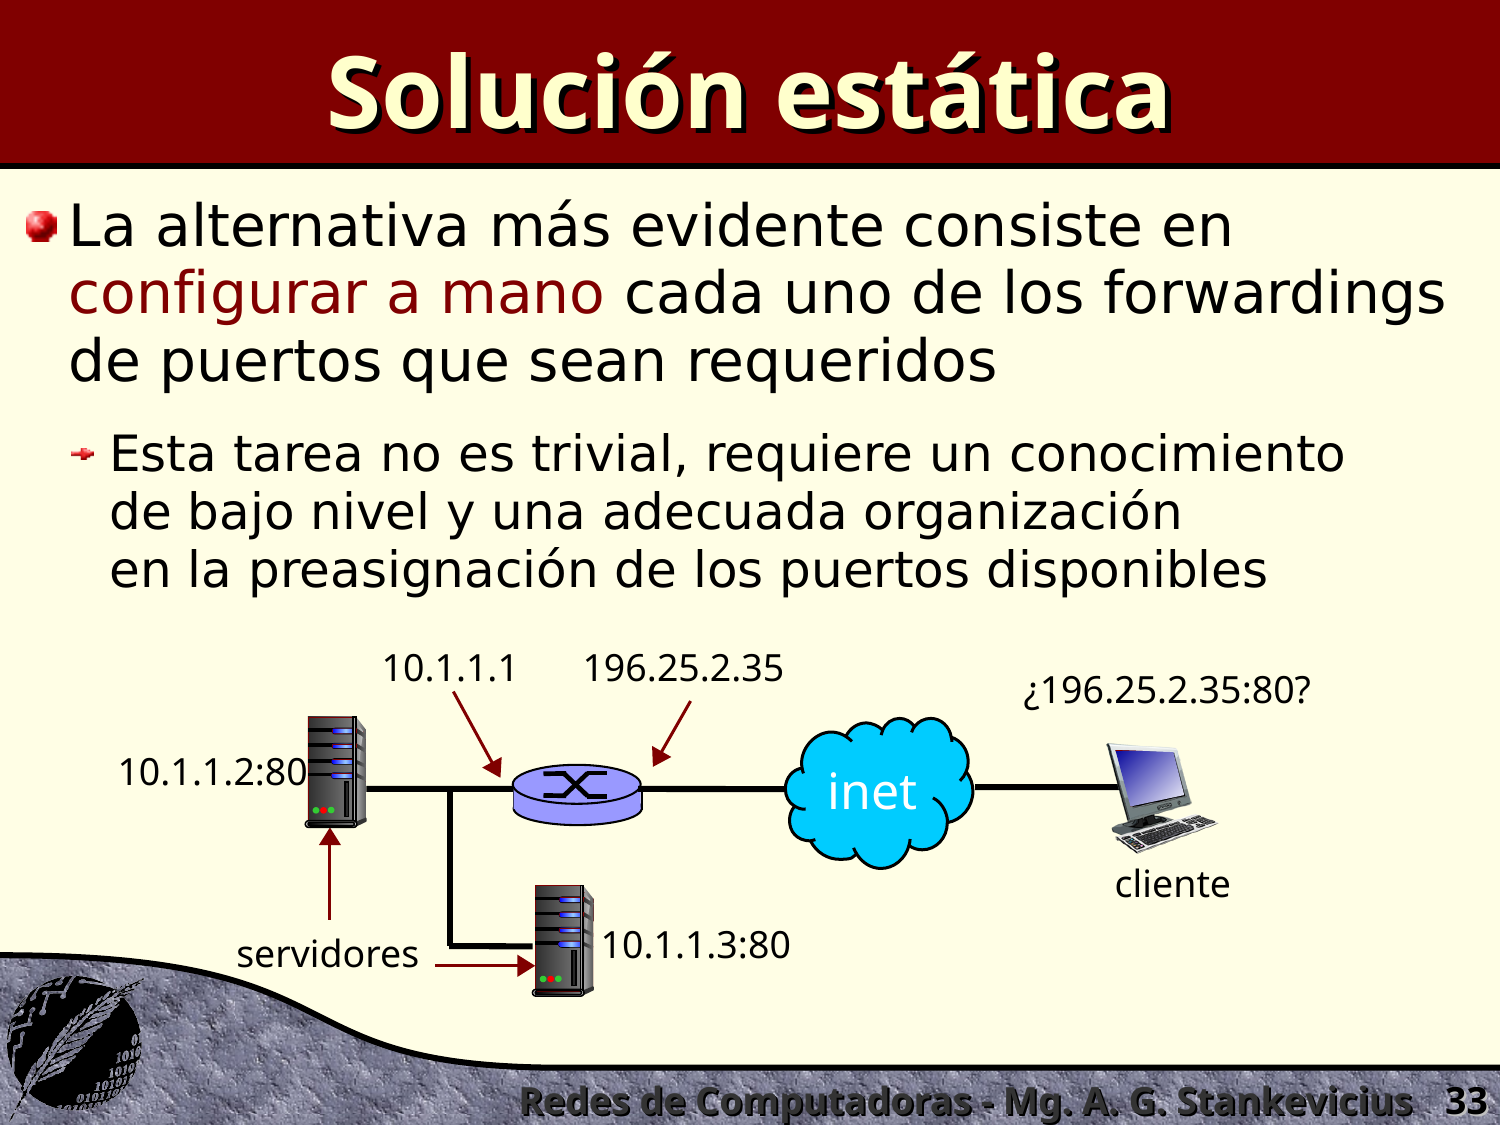

# Solución estática
La alternativa más evidente consiste en configurar a mano cada uno de los forwardings de puertos que sean requeridos
Esta tarea no es trivial, requiere un conocimiento
de bajo nivel y una adecuada organización
en la preasignación de los puertos disponibles
10.1.1.1
196.25.2.35
¿196.25.2.35:80?
inet
10.1.1.2:80
cliente
10.1.1.3:80
servidores
33